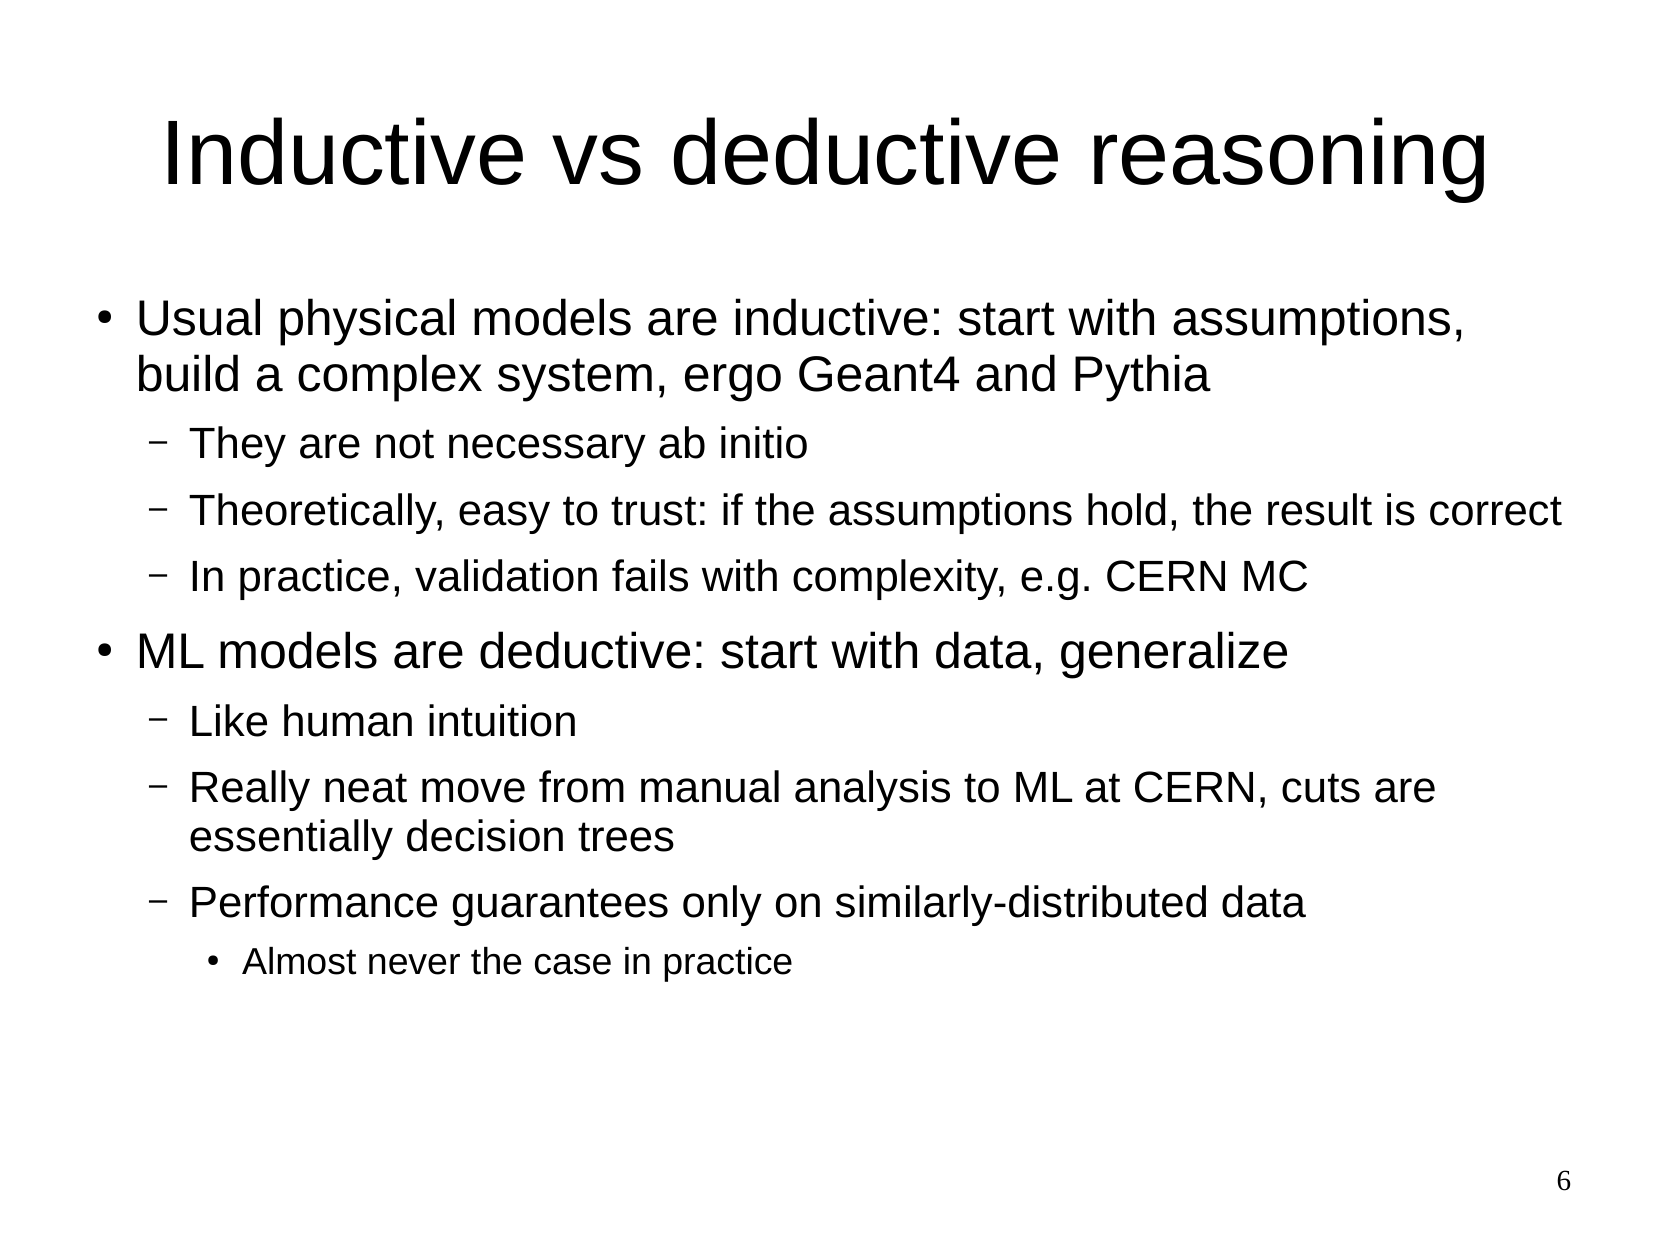

# Inductive vs deductive reasoning
Usual physical models are inductive: start with assumptions, build a complex system, ergo Geant4 and Pythia
They are not necessary ab initio
Theoretically, easy to trust: if the assumptions hold, the result is correct
In practice, validation fails with complexity, e.g. CERN MC
ML models are deductive: start with data, generalize
Like human intuition
Really neat move from manual analysis to ML at CERN, cuts are essentially decision trees
Performance guarantees only on similarly-distributed data
Almost never the case in practice
6